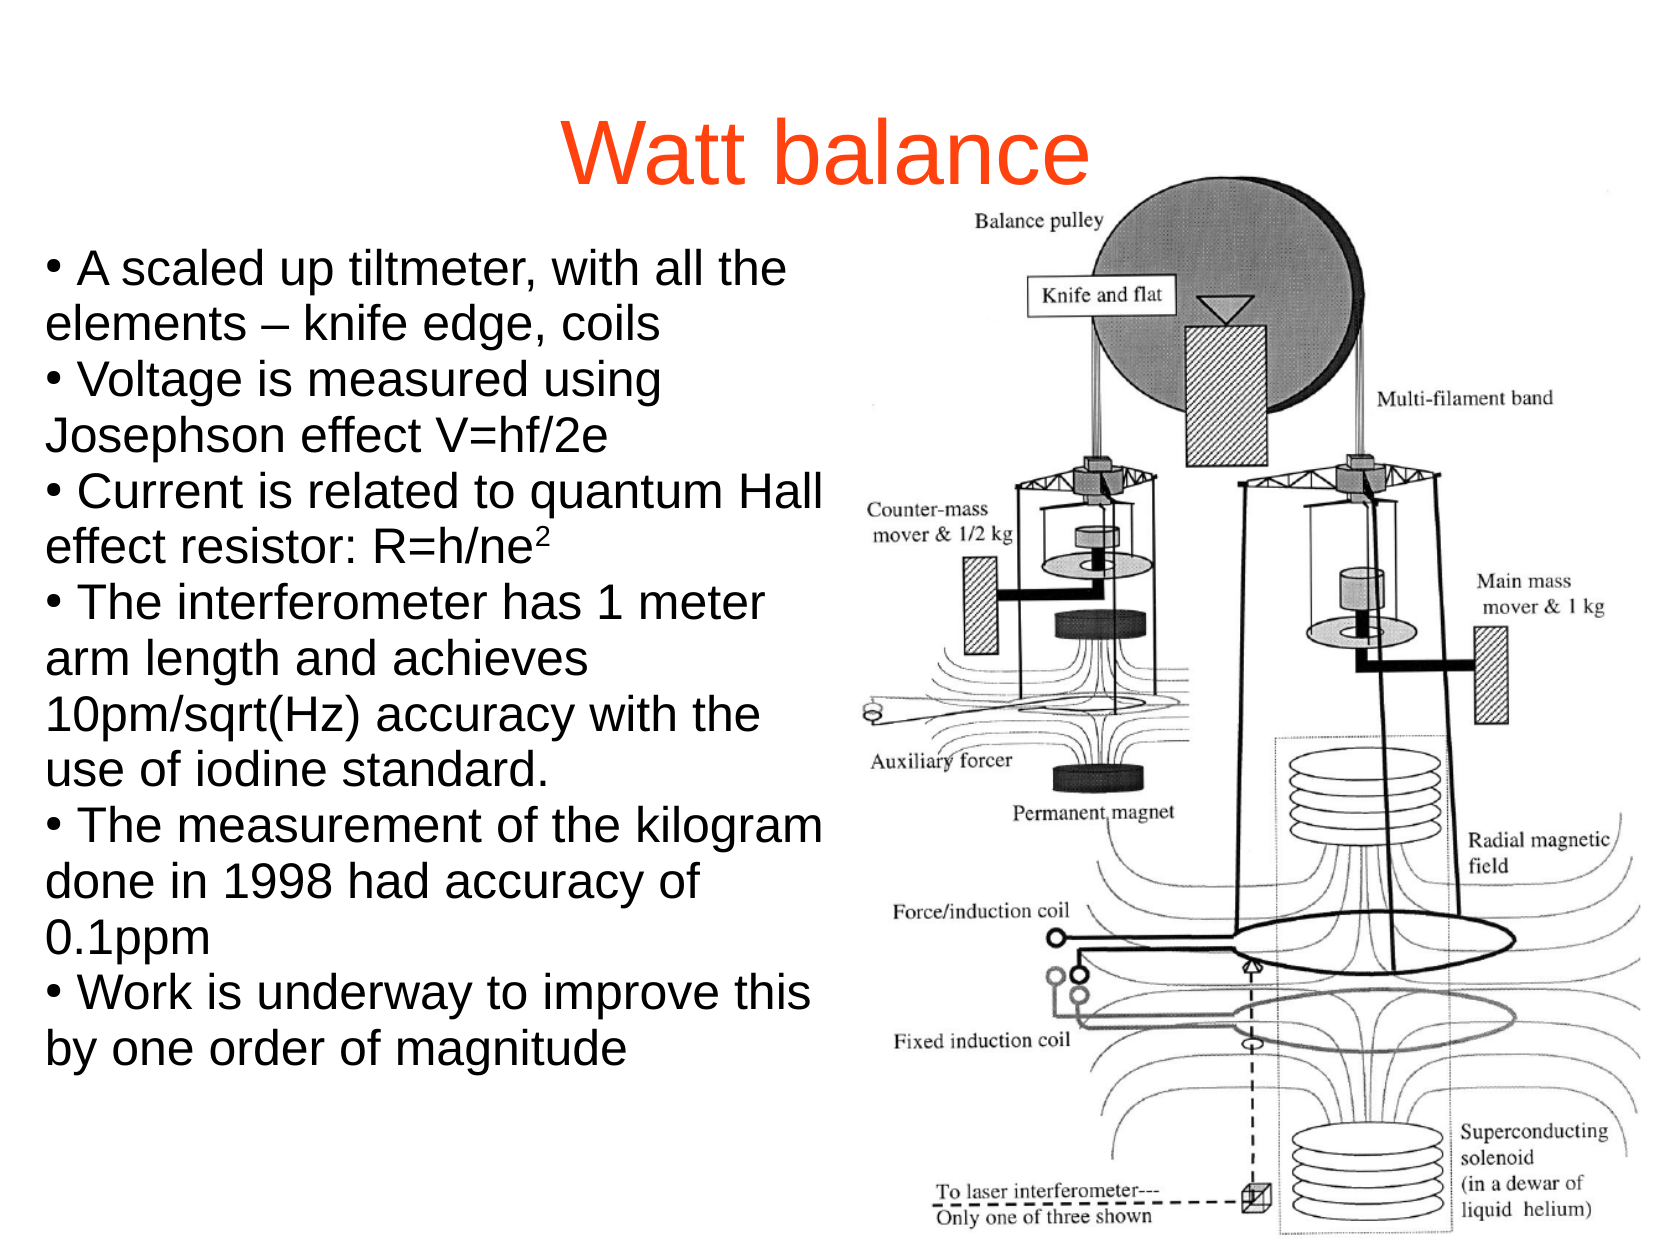

# Watt balance
 A scaled up tiltmeter, with all the elements – knife edge, coils
 Voltage is measured using Josephson effect V=hf/2e
 Current is related to quantum Hall effect resistor: R=h/ne2
 The interferometer has 1 meter arm length and achieves 10pm/sqrt(Hz) accuracy with the use of iodine standard.
 The measurement of the kilogram done in 1998 had accuracy of 0.1ppm
 Work is underway to improve this by one order of magnitude
17